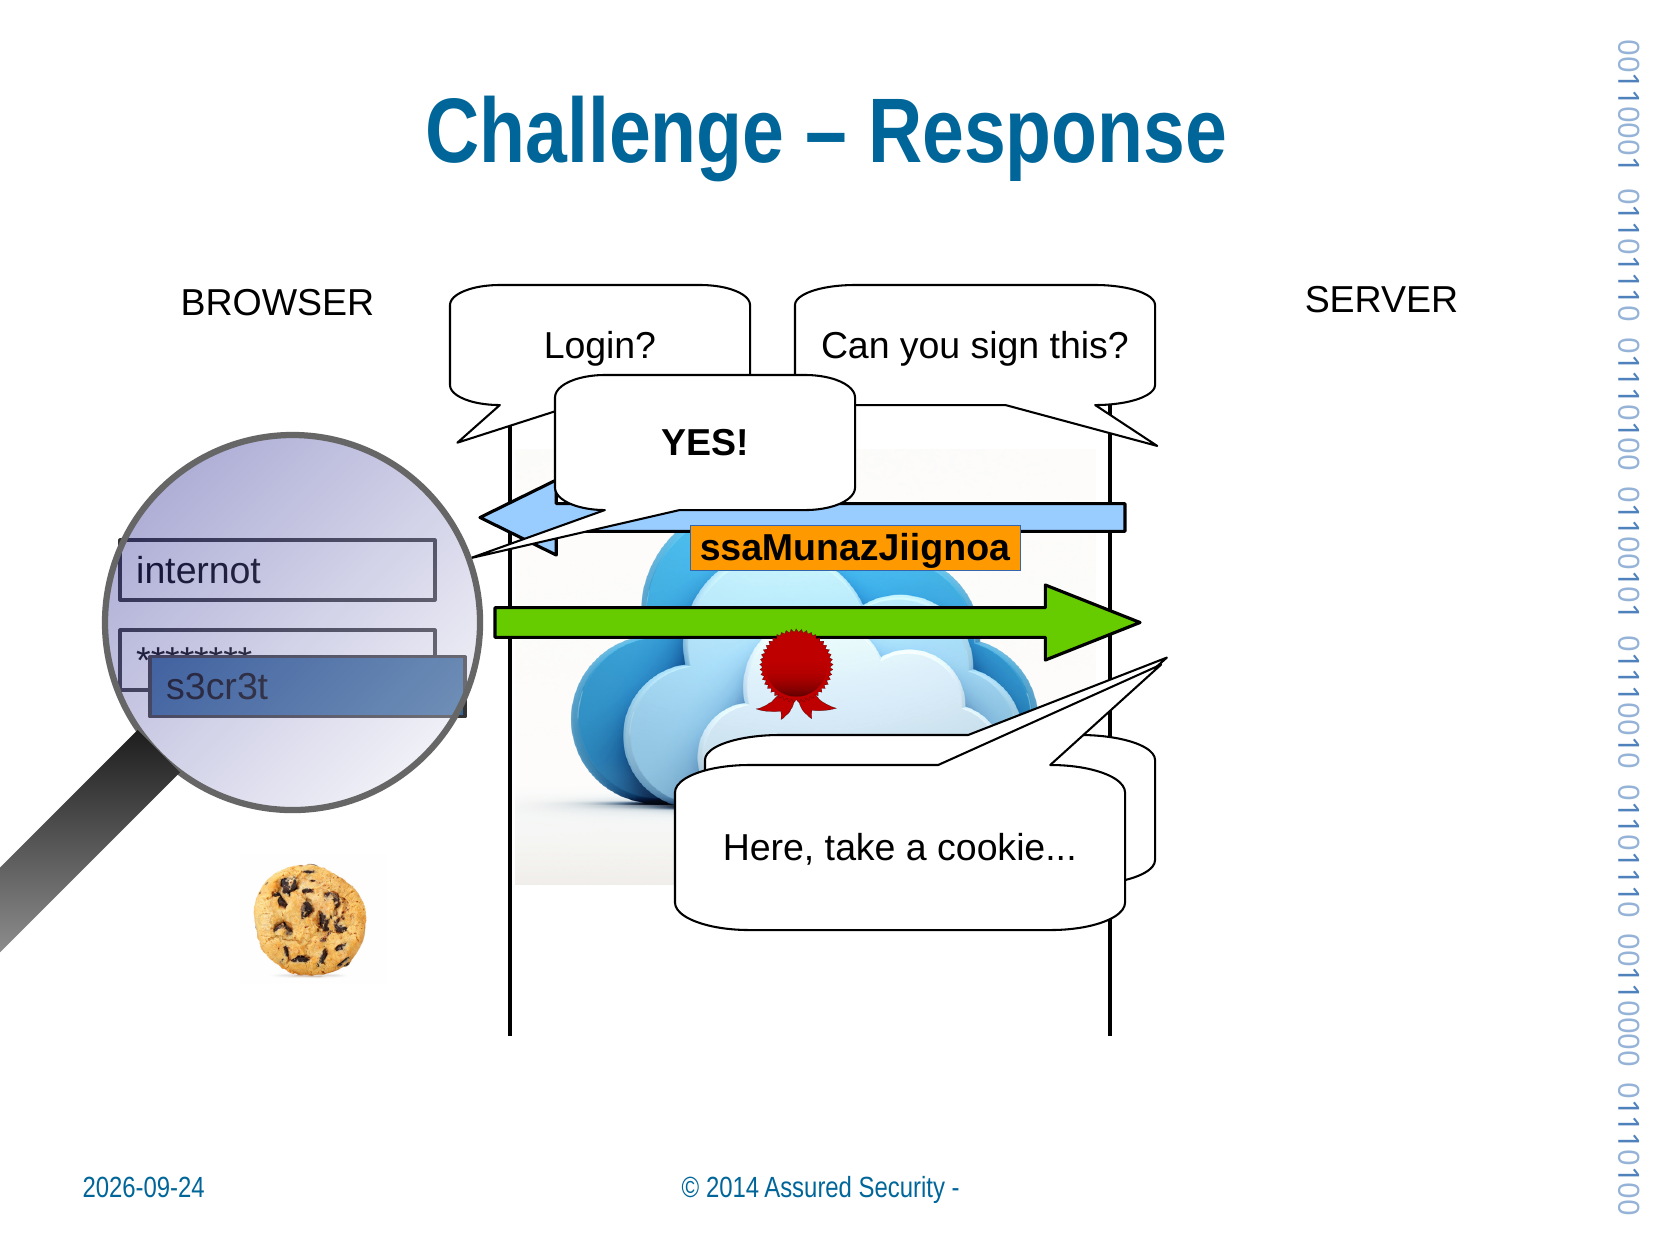

# Challenge – Response
SERVER
BROWSER
Login?
Can you sign this?
YES!
ssaMunazJiignoa
internot
********
s3cr3t
The signature is valid!
Here, take a cookie...